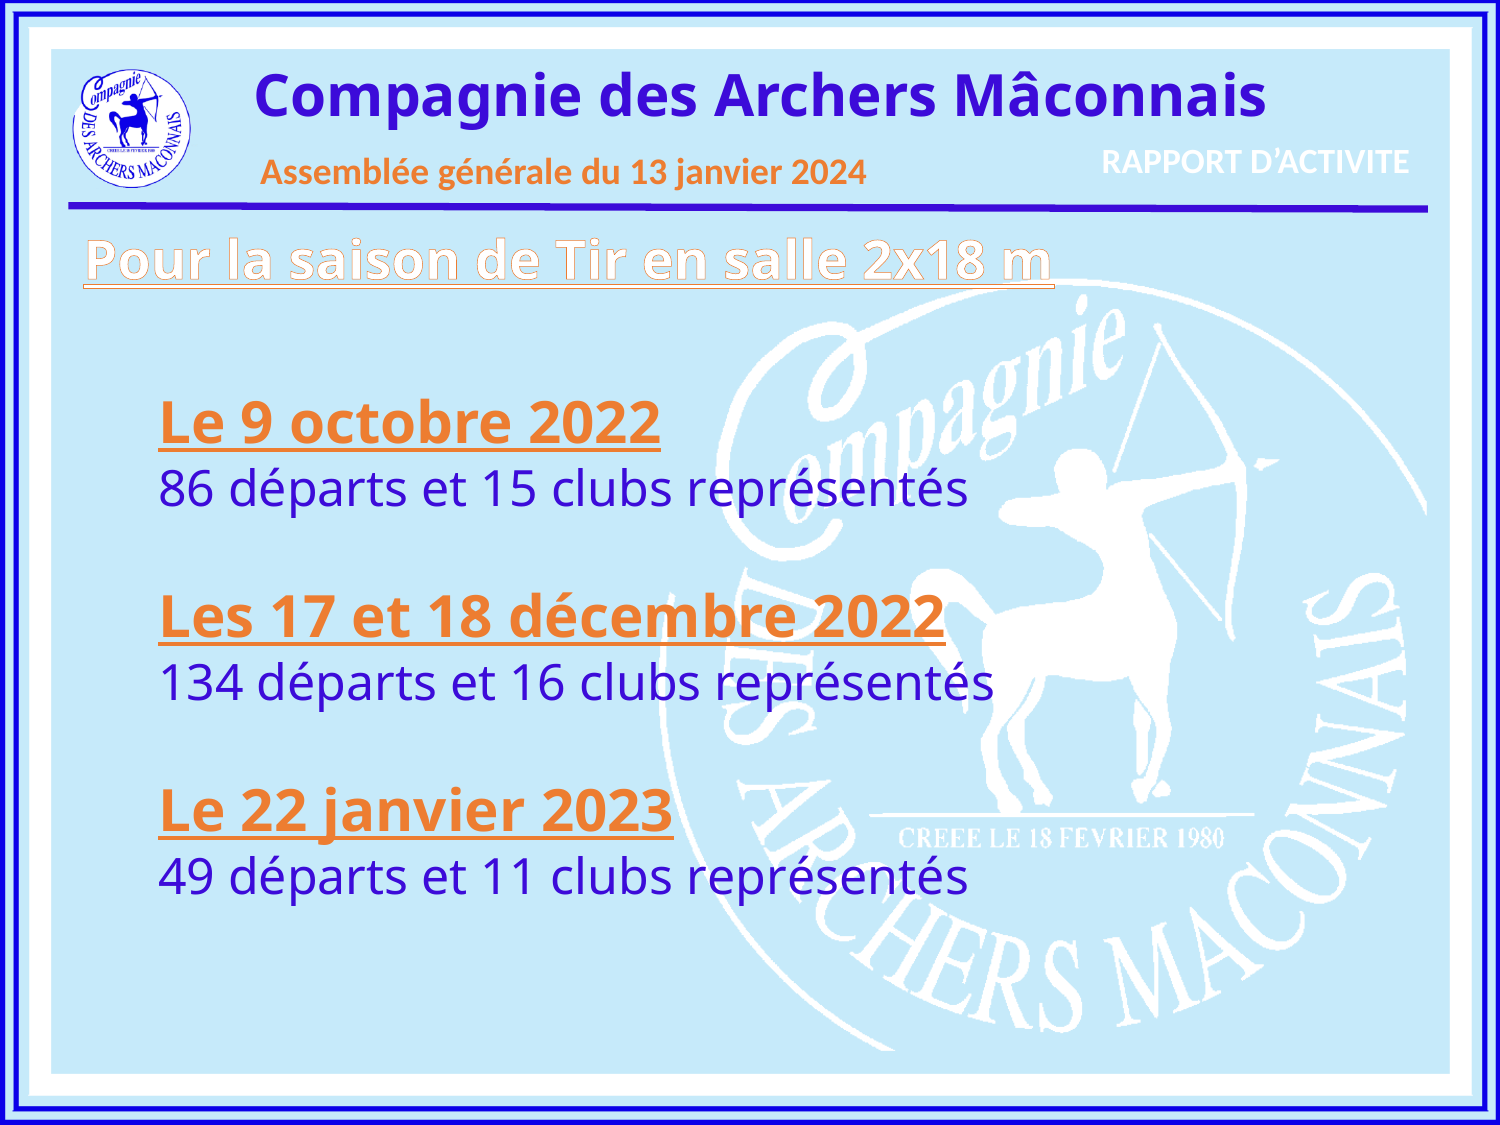

# Compagnie des Archers Mâconnais
RAPPORT D’ACTIVITE
 Assemblée générale du 13 janvier 2024
Pour la saison de Tir en salle 2x18 m
	Le 9 octobre 2022
	86 départs et 15 clubs représentés
	Les 17 et 18 décembre 2022
	134 départs et 16 clubs représentés
	Le 22 janvier 2023
	49 départs et 11 clubs représentés